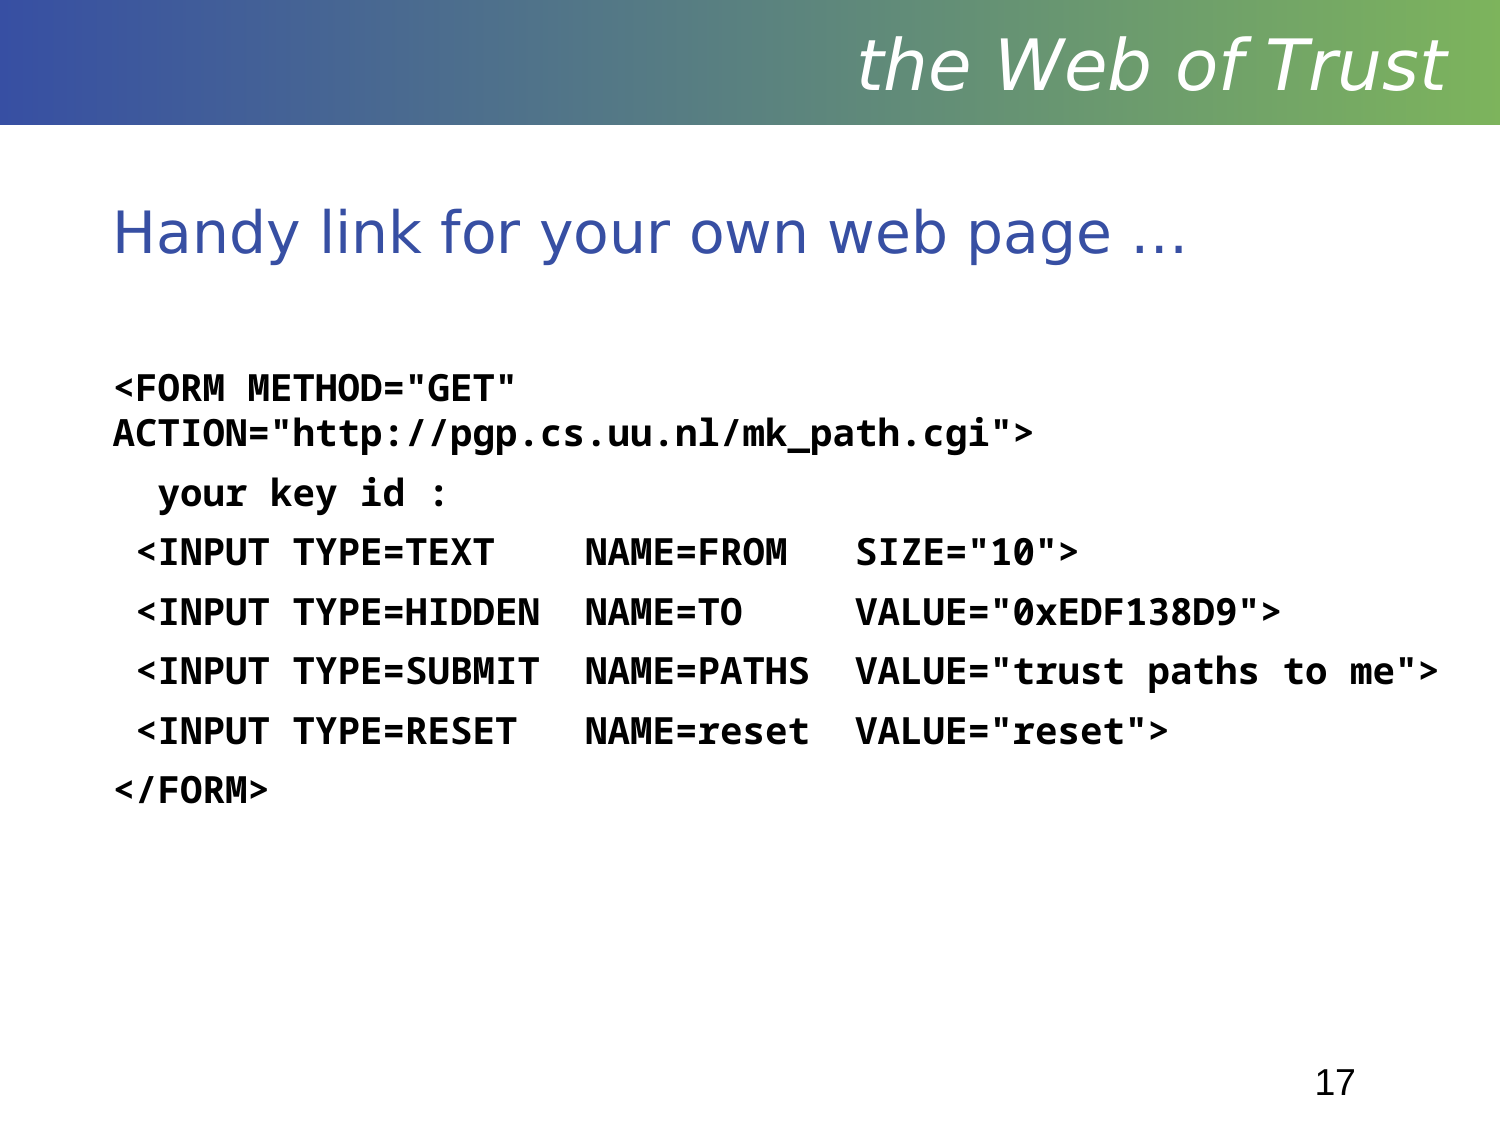

# the Web of Trust
Handy link for your own web page …
<FORM METHOD="GET" ACTION="http://pgp.cs.uu.nl/mk_path.cgi">
 your key id :
 <INPUT TYPE=TEXT NAME=FROM SIZE="10">
 <INPUT TYPE=HIDDEN NAME=TO VALUE="0xEDF138D9">
 <INPUT TYPE=SUBMIT NAME=PATHS VALUE="trust paths to me">
 <INPUT TYPE=RESET NAME=reset VALUE="reset">
</FORM>
17